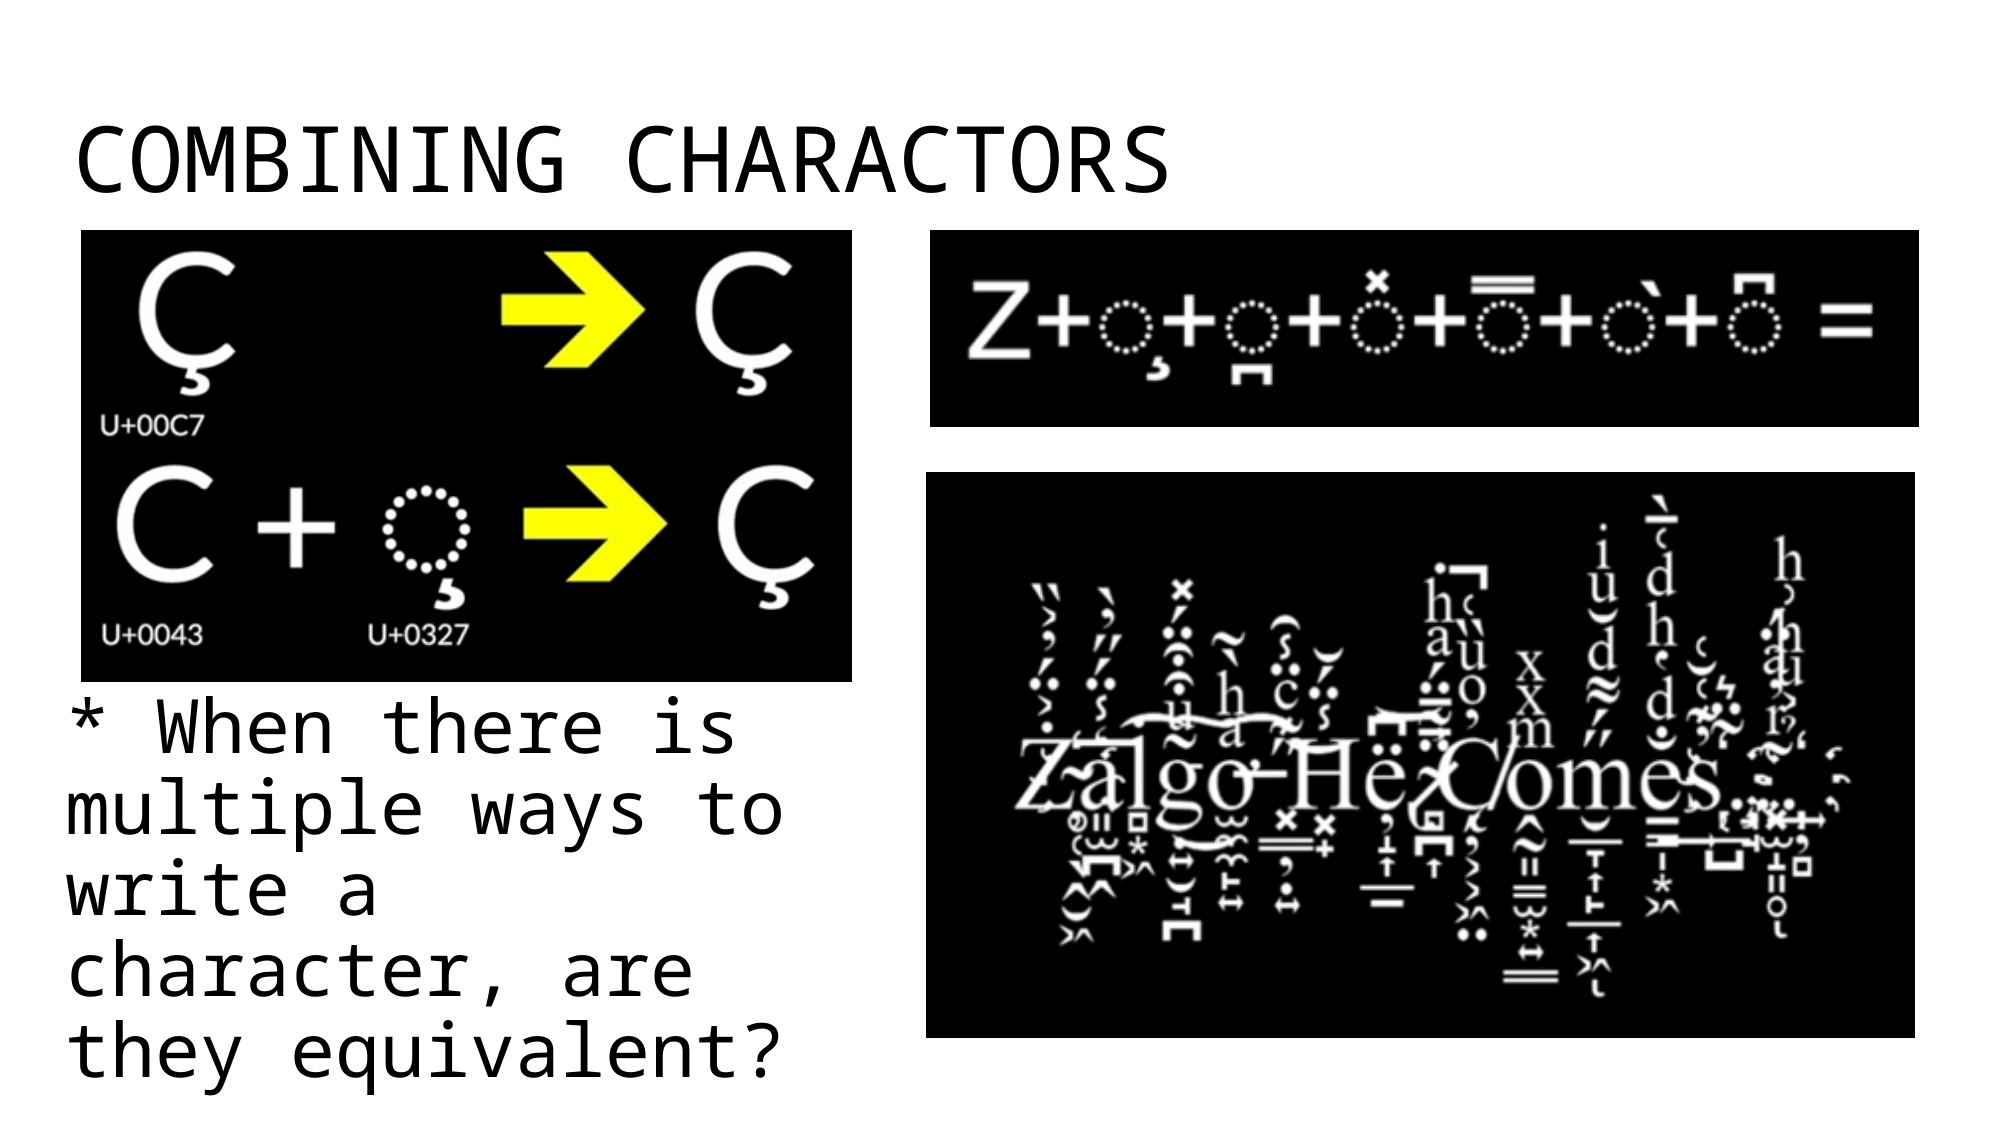

# COMBINING CHARACTORS
* When there is multiple ways to write a character, are they equivalent?